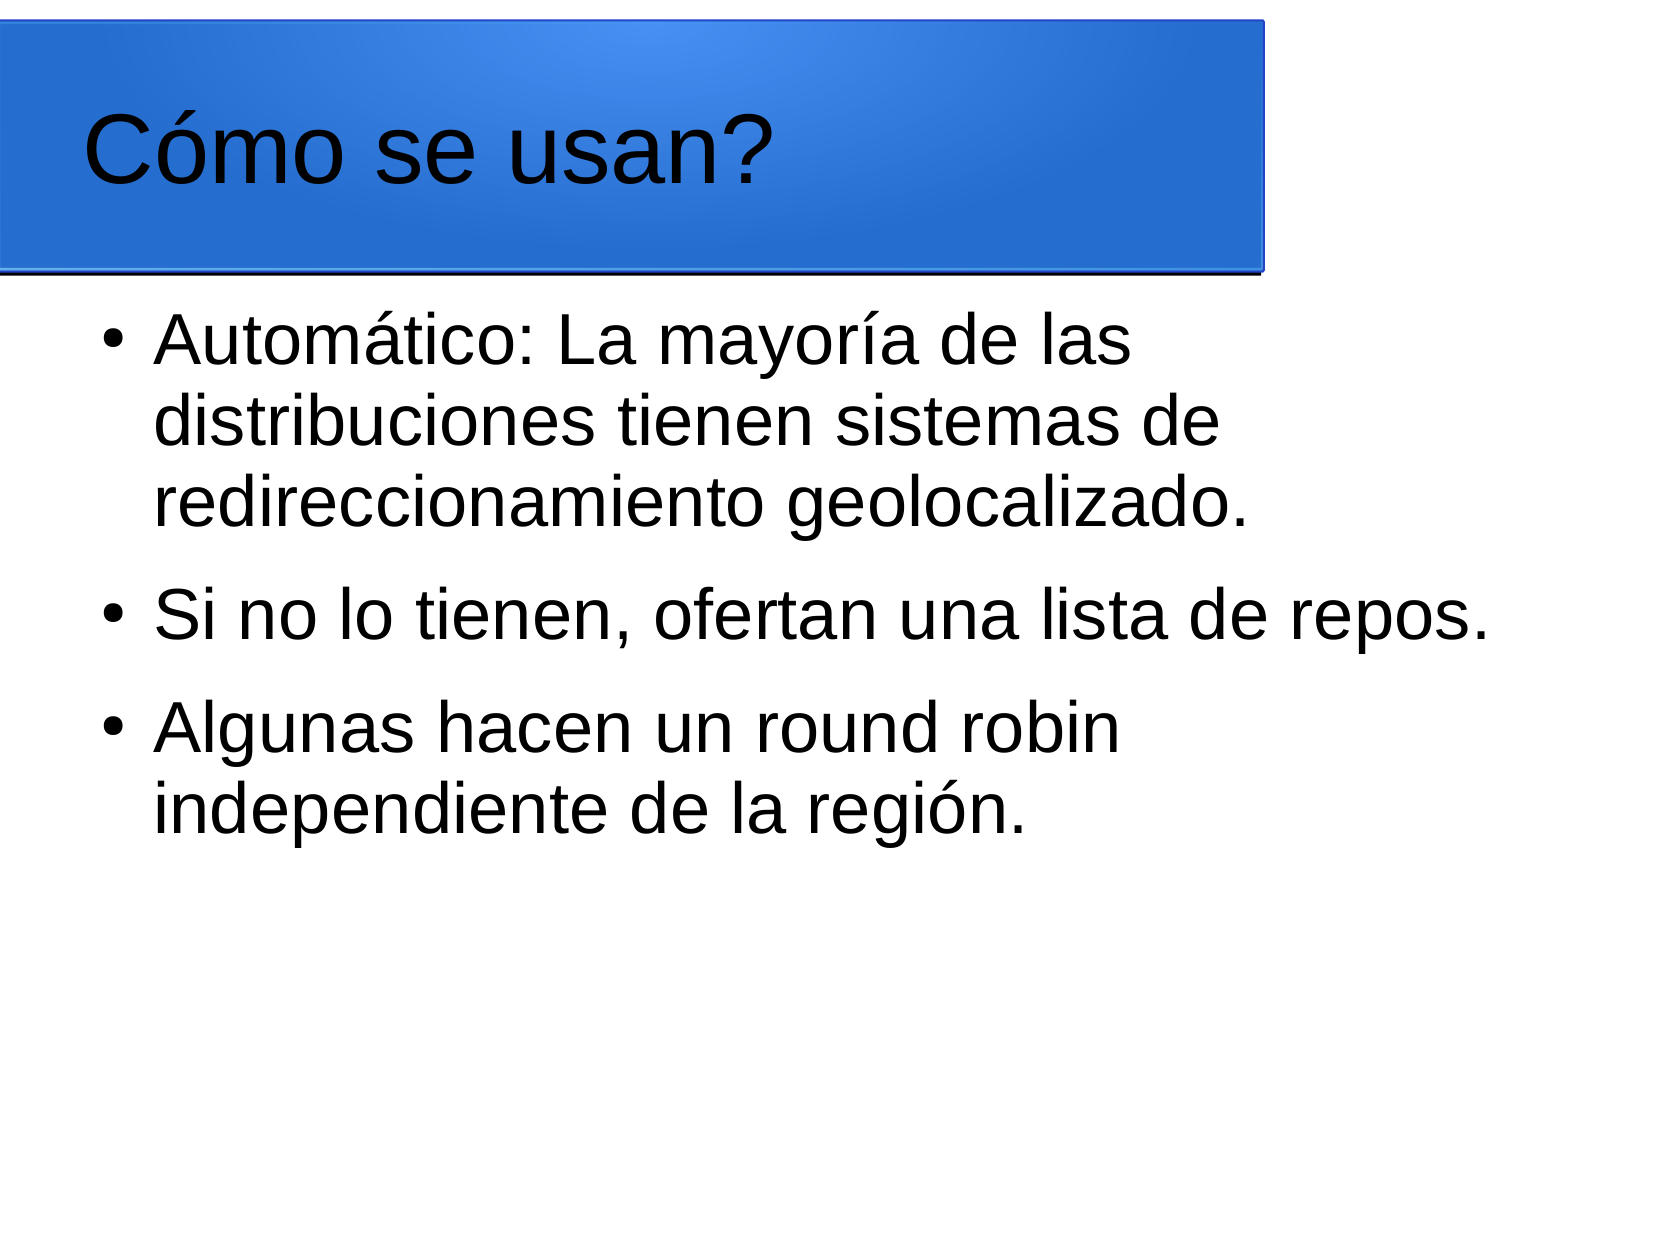

# Cómo se usan?
Automático: La mayoría de las distribuciones tienen sistemas de redireccionamiento geolocalizado.
Si no lo tienen, ofertan una lista de repos.
Algunas hacen un round robin independiente de la región.